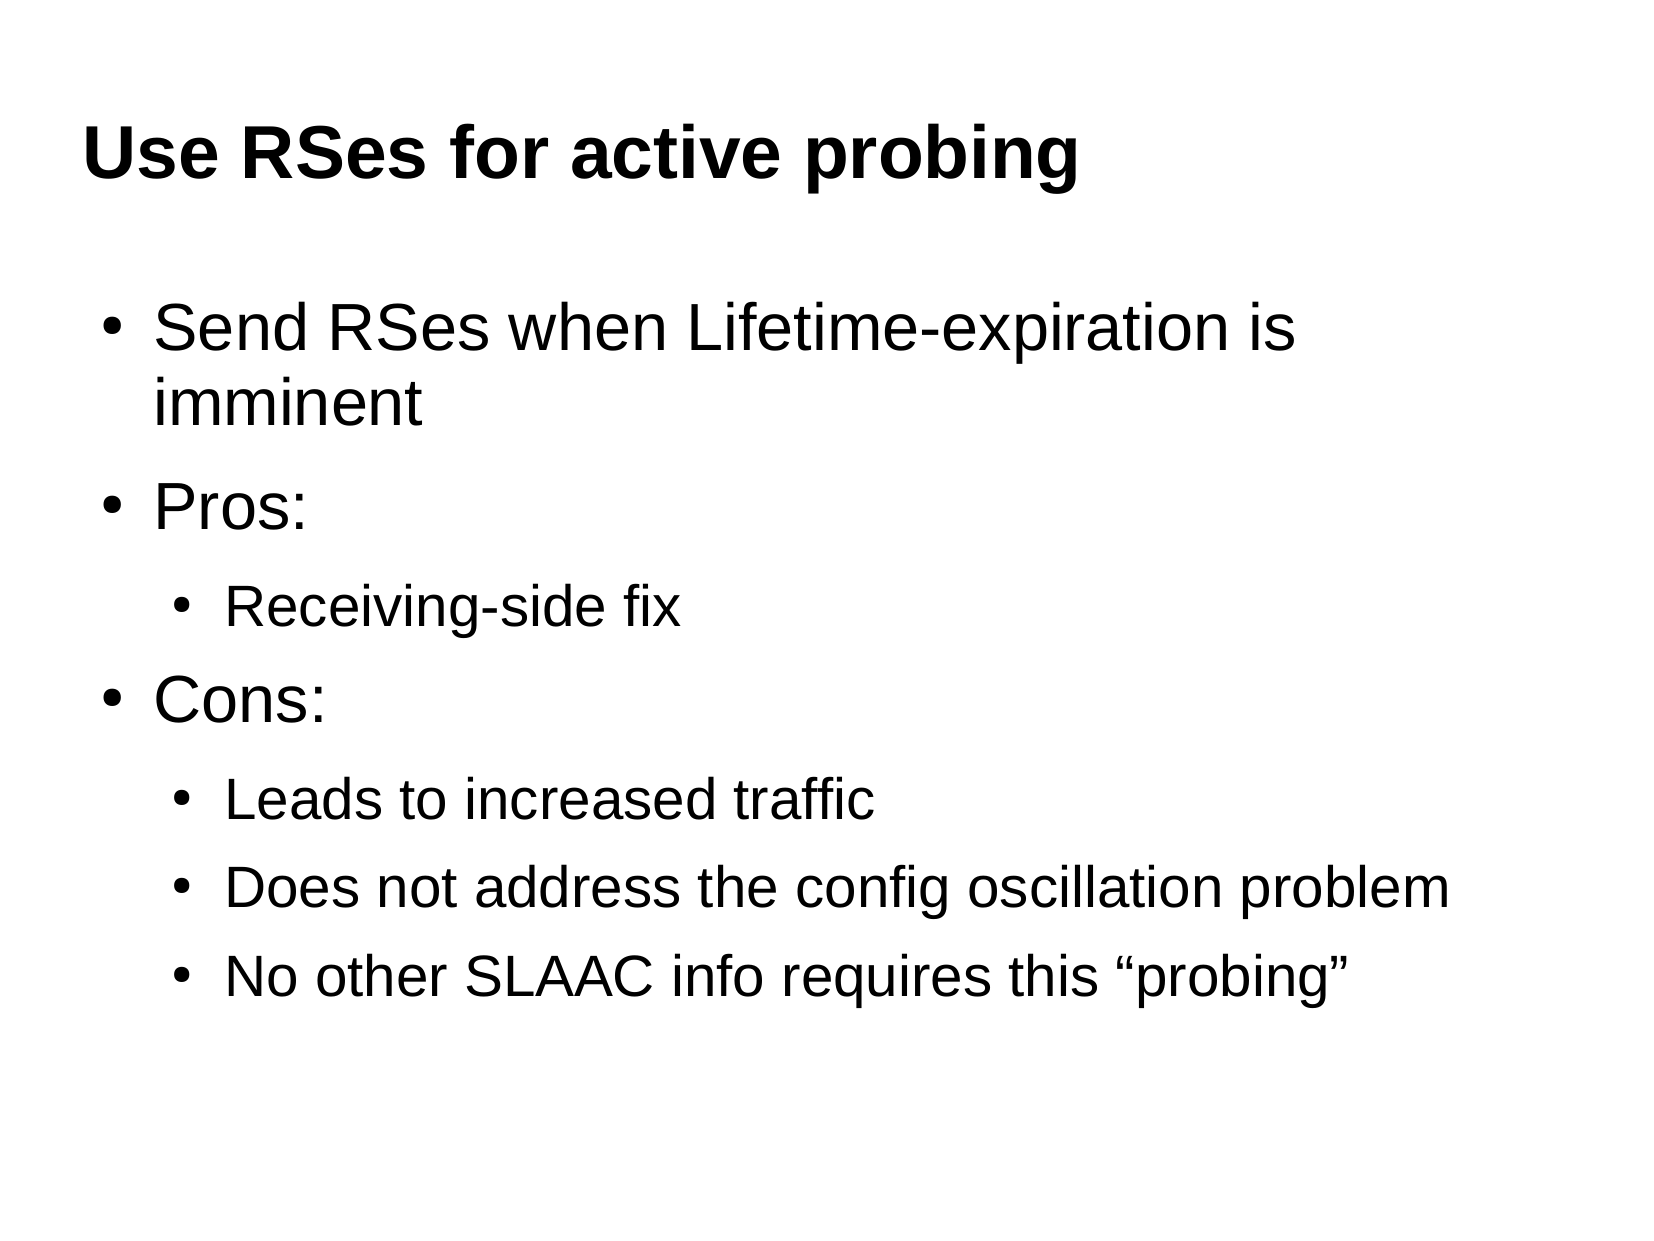

# Use RSes for active probing
Send RSes when Lifetime-expiration is imminent
Pros:
Receiving-side fix
Cons:
Leads to increased traffic
Does not address the config oscillation problem
No other SLAAC info requires this “probing”